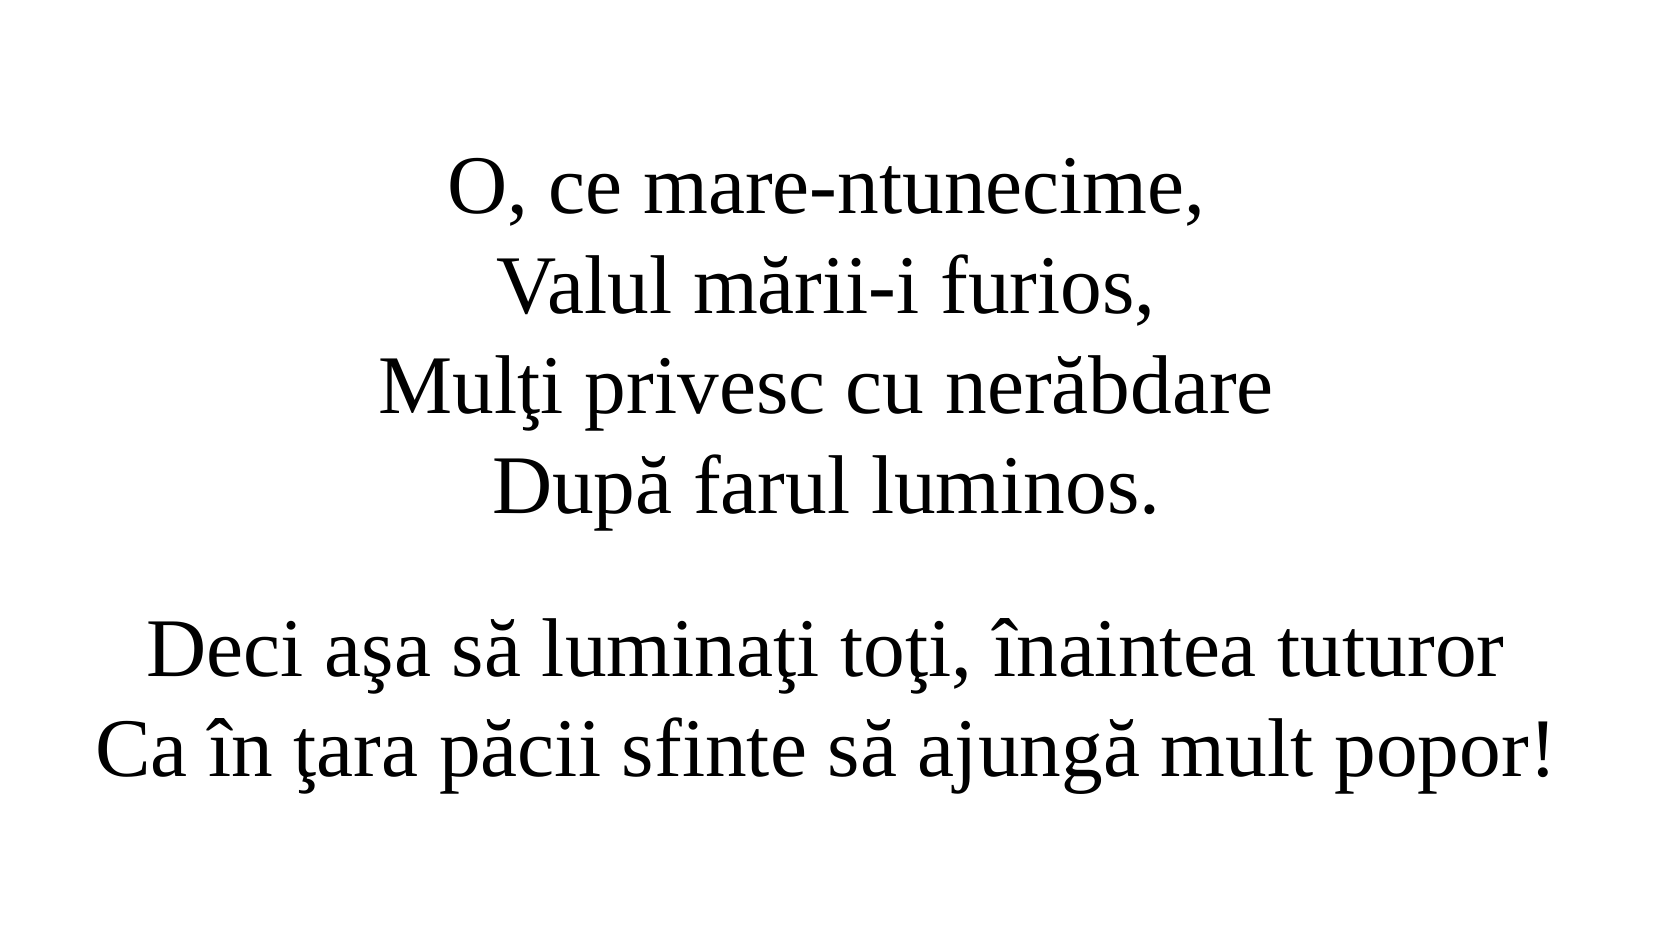

# O, ce mare-ntunecime,
Valul mării-i furios,
Mulţi privesc cu nerăbdare
După farul luminos.
Deci aşa să luminaţi toţi, înaintea tuturor
Ca în ţara păcii sfinte să ajungă mult popor!